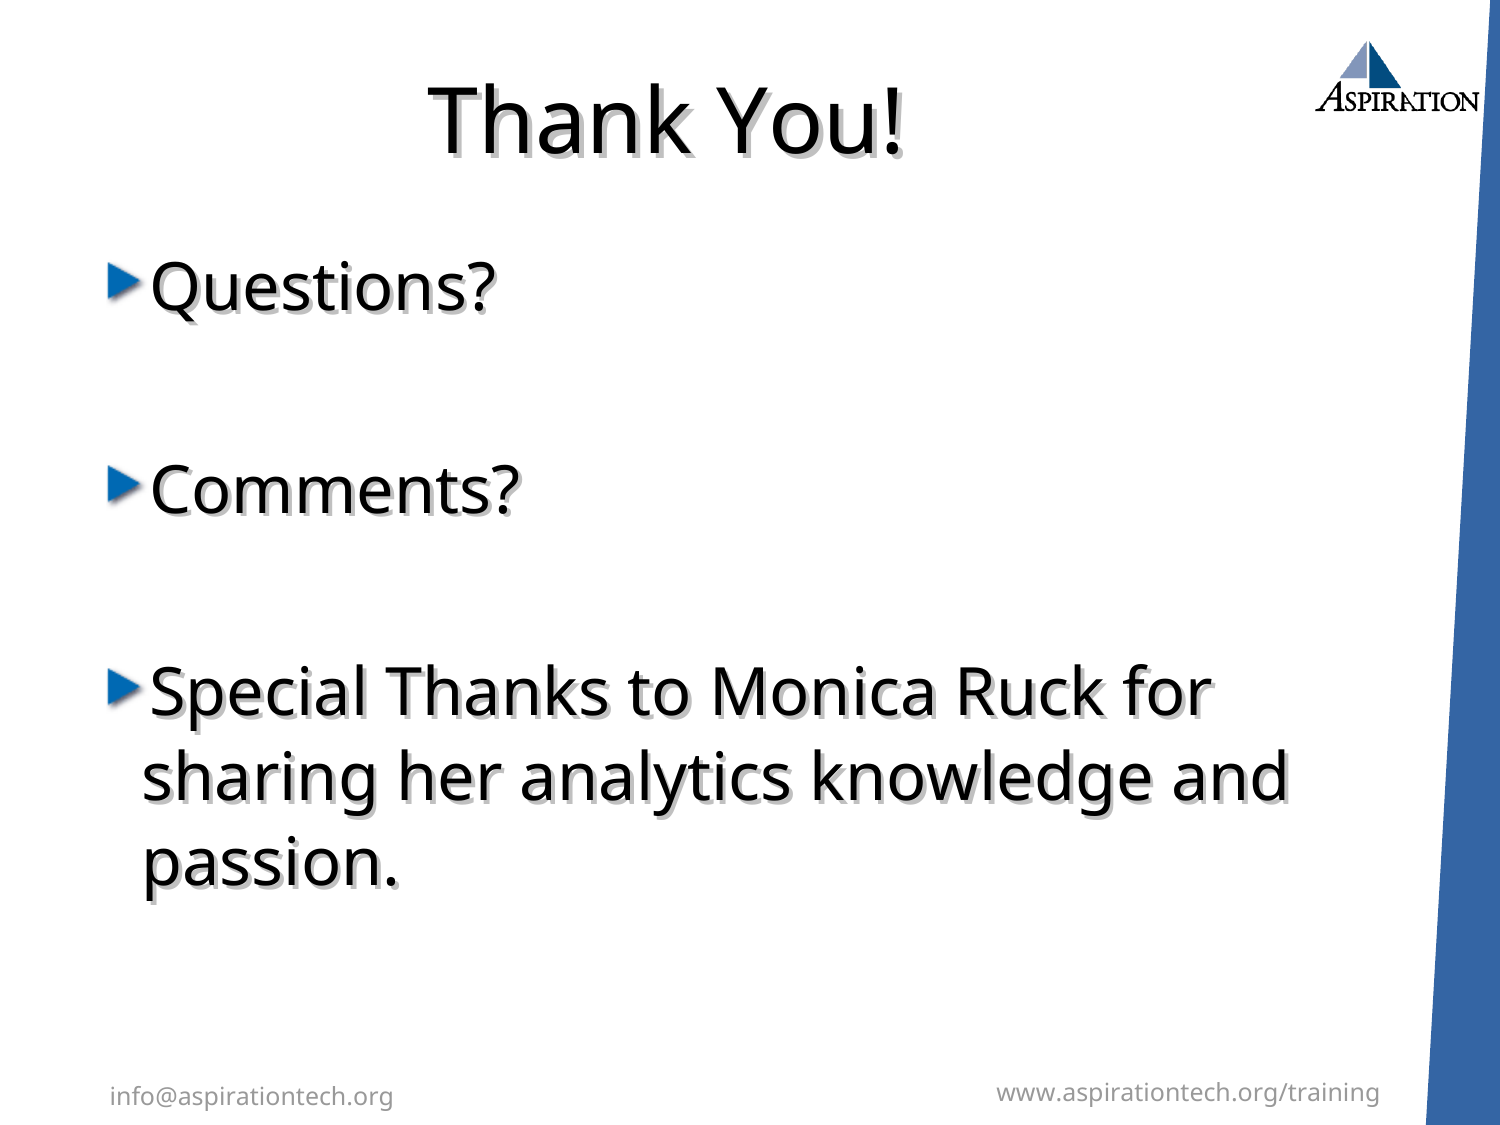

# Thank You!
Questions?
Comments?
Special Thanks to Monica Ruck for sharing her analytics knowledge and passion.